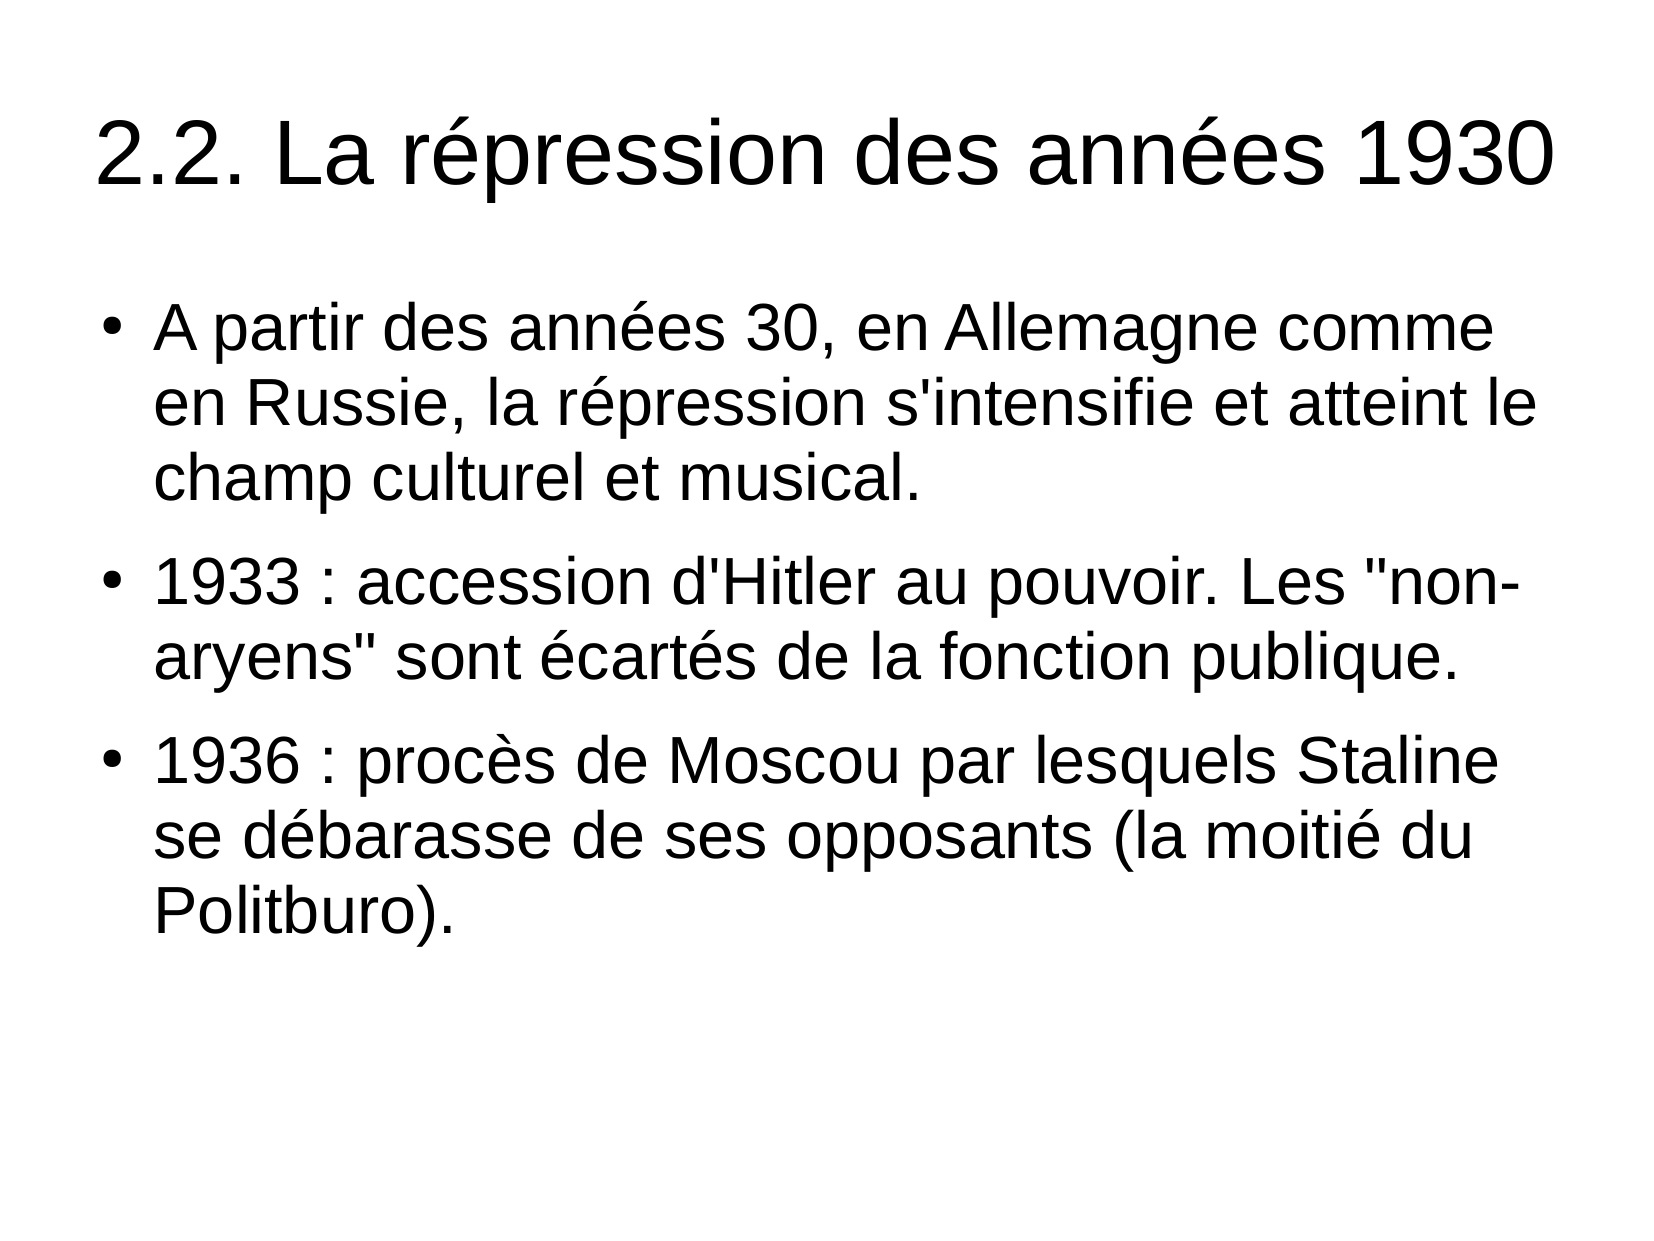

# 2.2. La répression des années 1930
A partir des années 30, en Allemagne comme en Russie, la répression s'intensifie et atteint le champ culturel et musical.
1933 : accession d'Hitler au pouvoir. Les "non-aryens" sont écartés de la fonction publique.
1936 : procès de Moscou par lesquels Staline se débarasse de ses opposants (la moitié du Politburo).